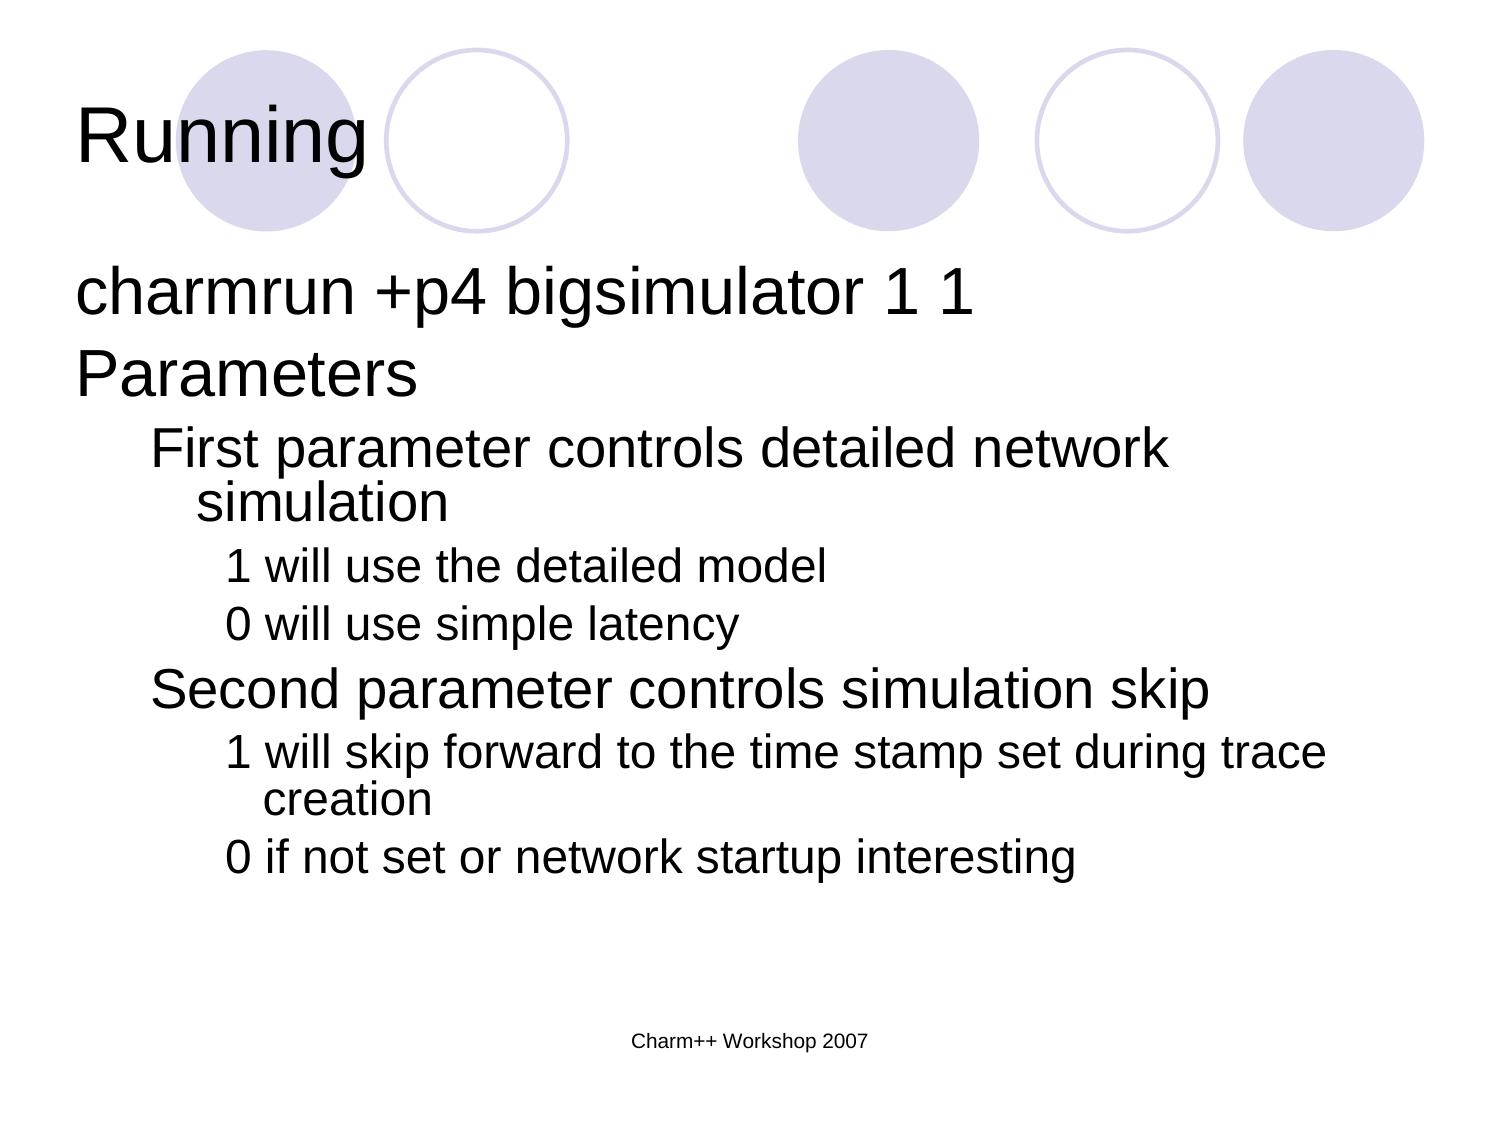

# Running
charmrun +p4 bigsimulator 1 1
Parameters
First parameter controls detailed network simulation
1 will use the detailed model
0 will use simple latency
Second parameter controls simulation skip
1 will skip forward to the time stamp set during trace creation
0 if not set or network startup interesting
Charm++ Workshop 2007